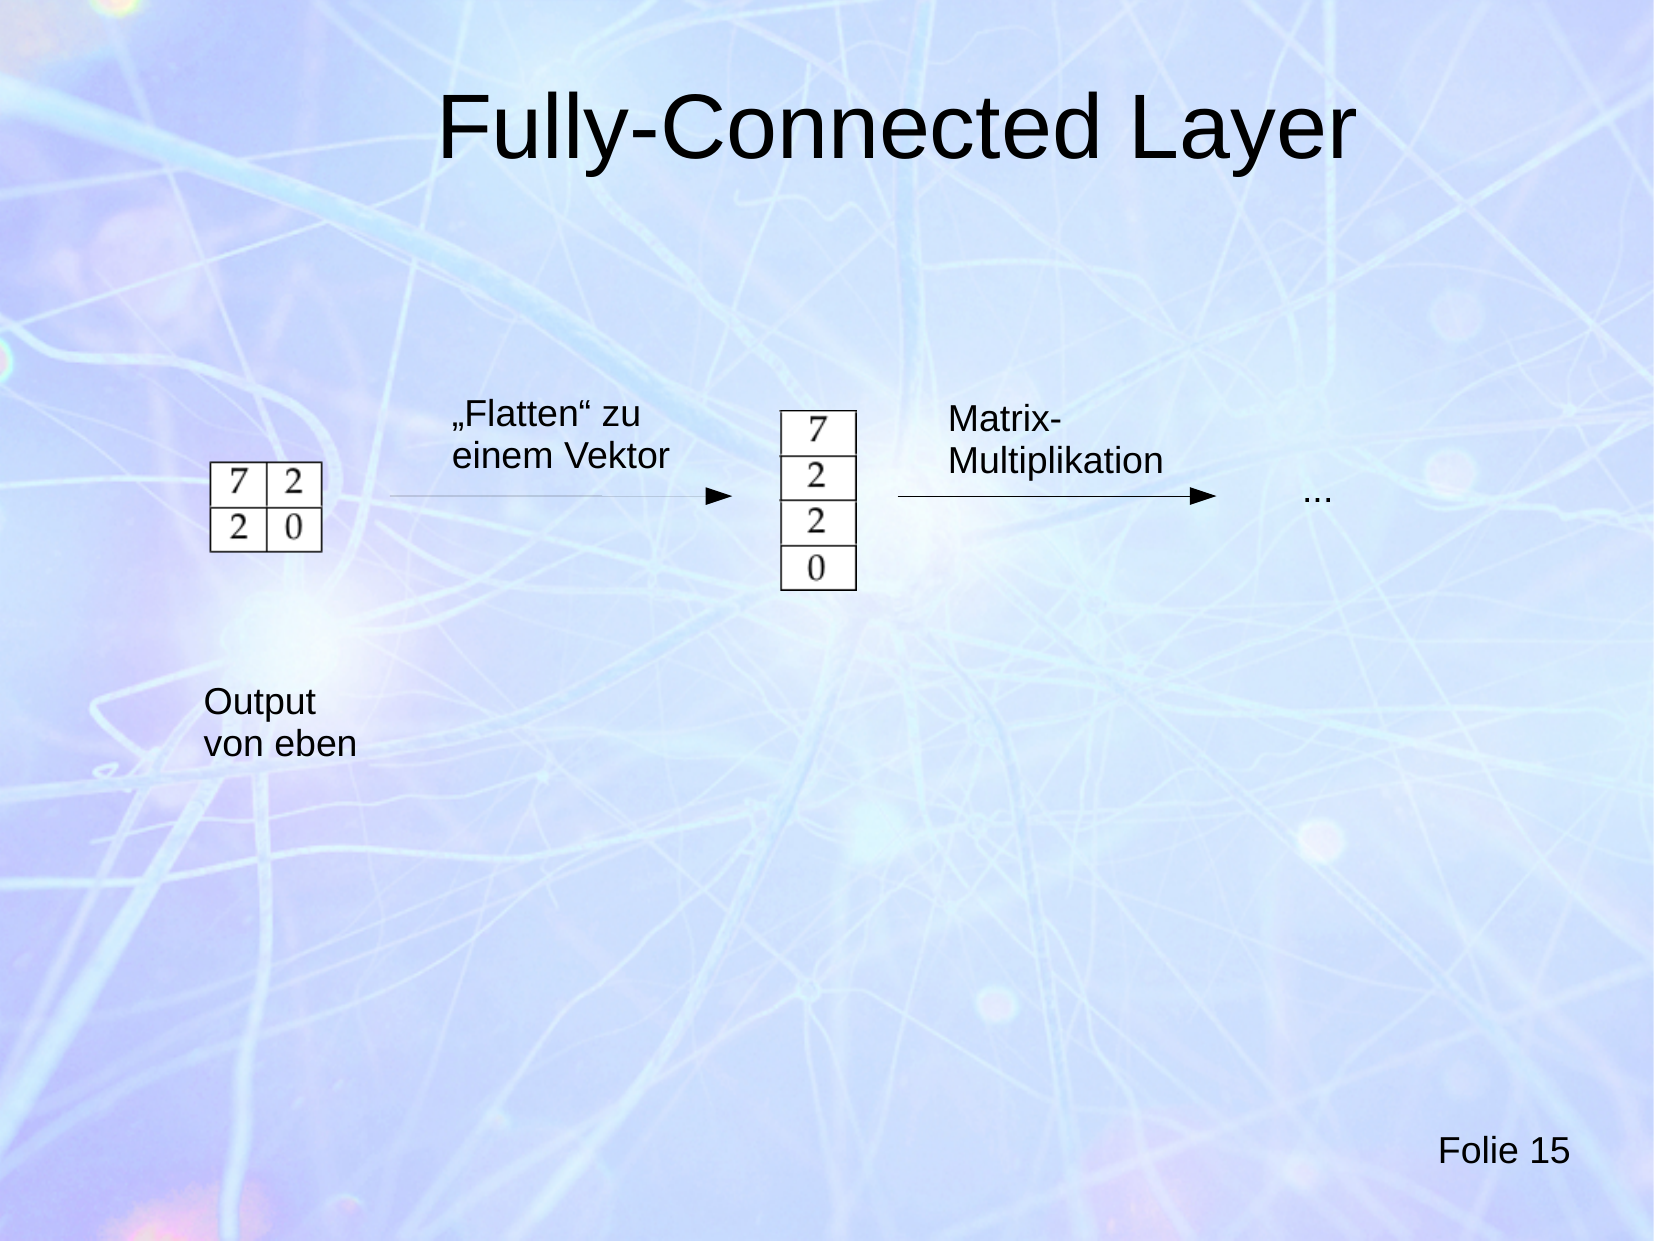

# Fully-Connected Layer
„Flatten“ zu einem Vektor
Matrix-Multiplikation
...
Output von eben
15